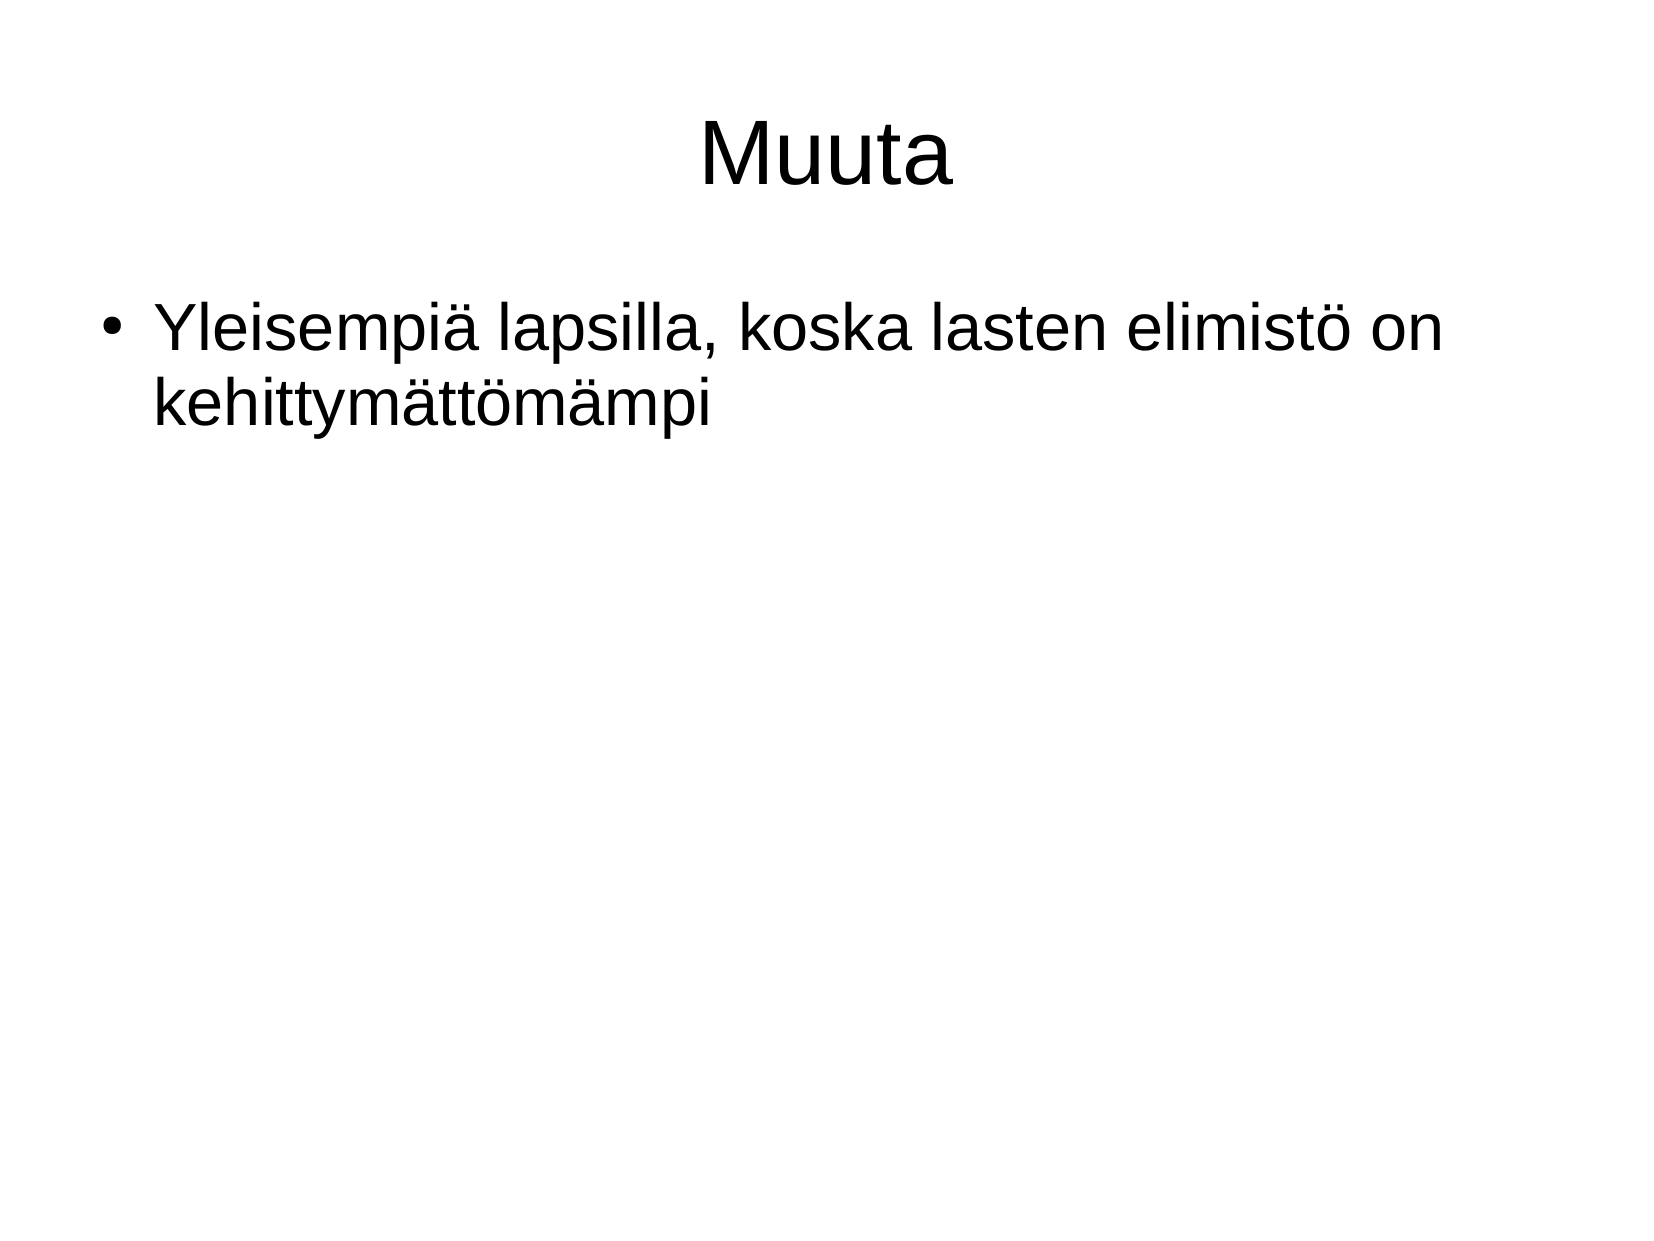

# Muuta
Yleisempiä lapsilla, koska lasten elimistö on kehittymättömämpi